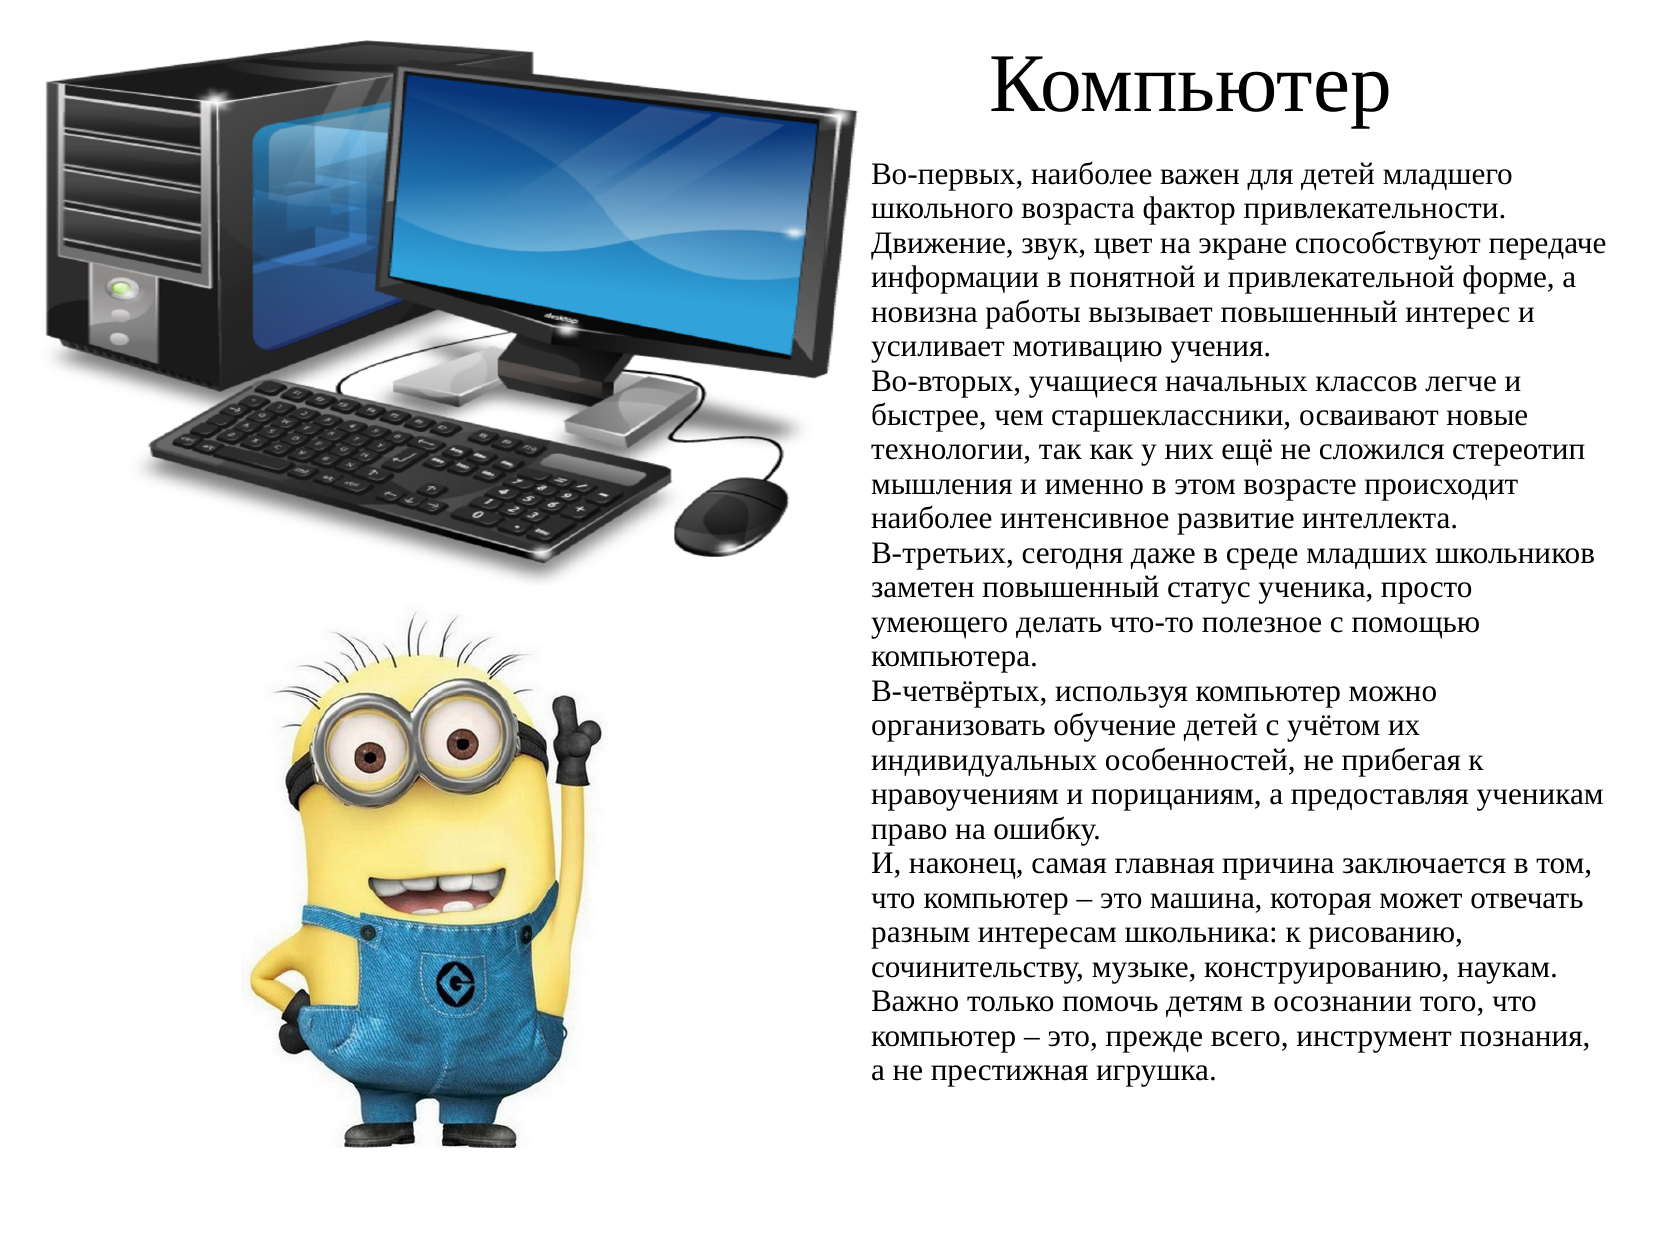

Компьютер
Во-первых, наиболее важен для детей младшего школьного возраста фактор привлекательности. Движение, звук, цвет на экране способствуют передаче информации в понятной и привлекательной форме, а новизна работы вызывает повышенный интерес и усиливает мотивацию учения.
Во-вторых, учащиеся начальных классов легче и быстрее, чем старшеклассники, осваивают новые технологии, так как у них ещё не сложился стереотип мышления и именно в этом возрасте происходит наиболее интенсивное развитие интеллекта.
В-третьих, сегодня даже в среде младших школьников заметен повышенный статус ученика, просто умеющего делать что-то полезное с помощью компьютера.
В-четвёртых, используя компьютер можно организовать обучение детей с учётом их индивидуальных особенностей, не прибегая к нравоучениям и порицаниям, а предоставляя ученикам право на ошибку.
И, наконец, самая главная причина заключается в том, что компьютер – это машина, которая может отвечать разным интересам школьника: к рисованию, сочинительству, музыке, конструированию, наукам. Важно только помочь детям в осознании того, что компьютер – это, прежде всего, инструмент познания, а не престижная игрушка.